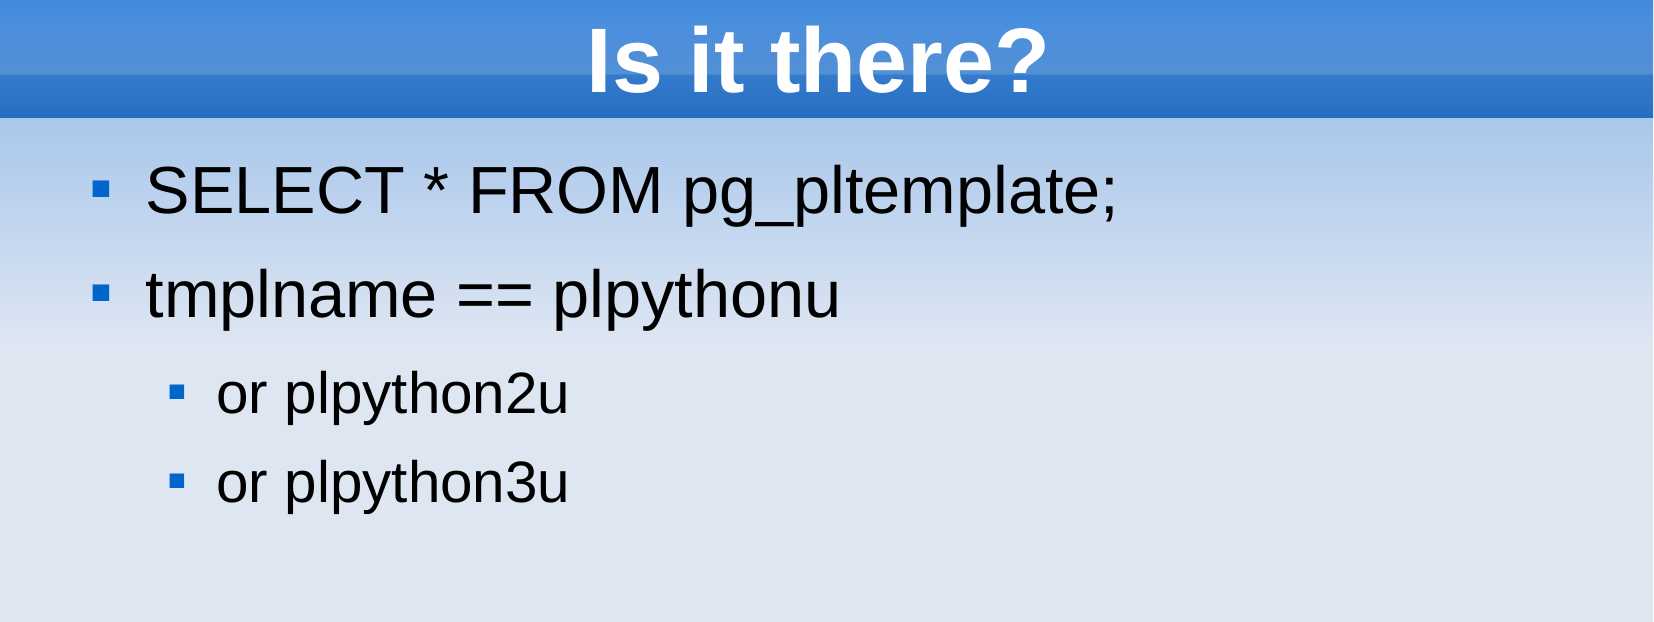

# Is it there?
SELECT * FROM pg_pltemplate;
tmplname == plpythonu
or plpython2u
or plpython3u